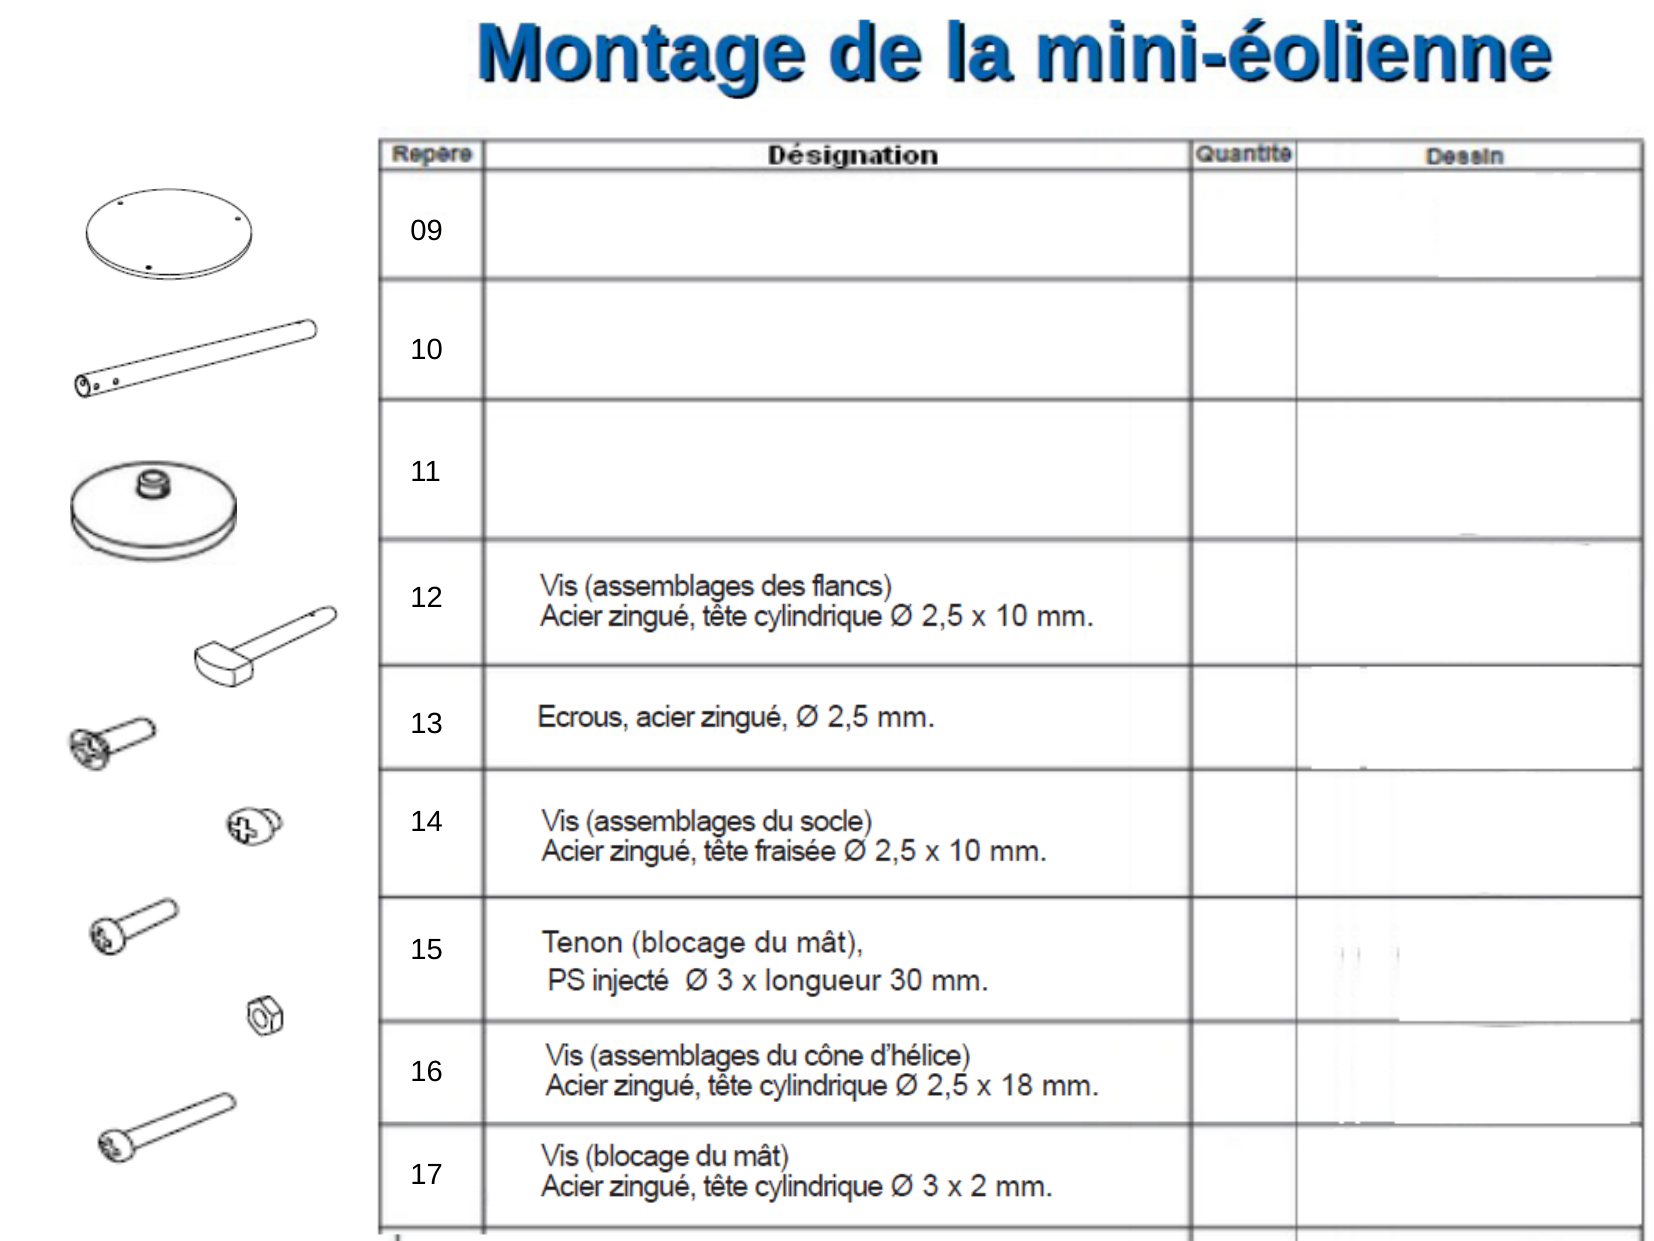

12
13
14
15
16
17
09
10
11